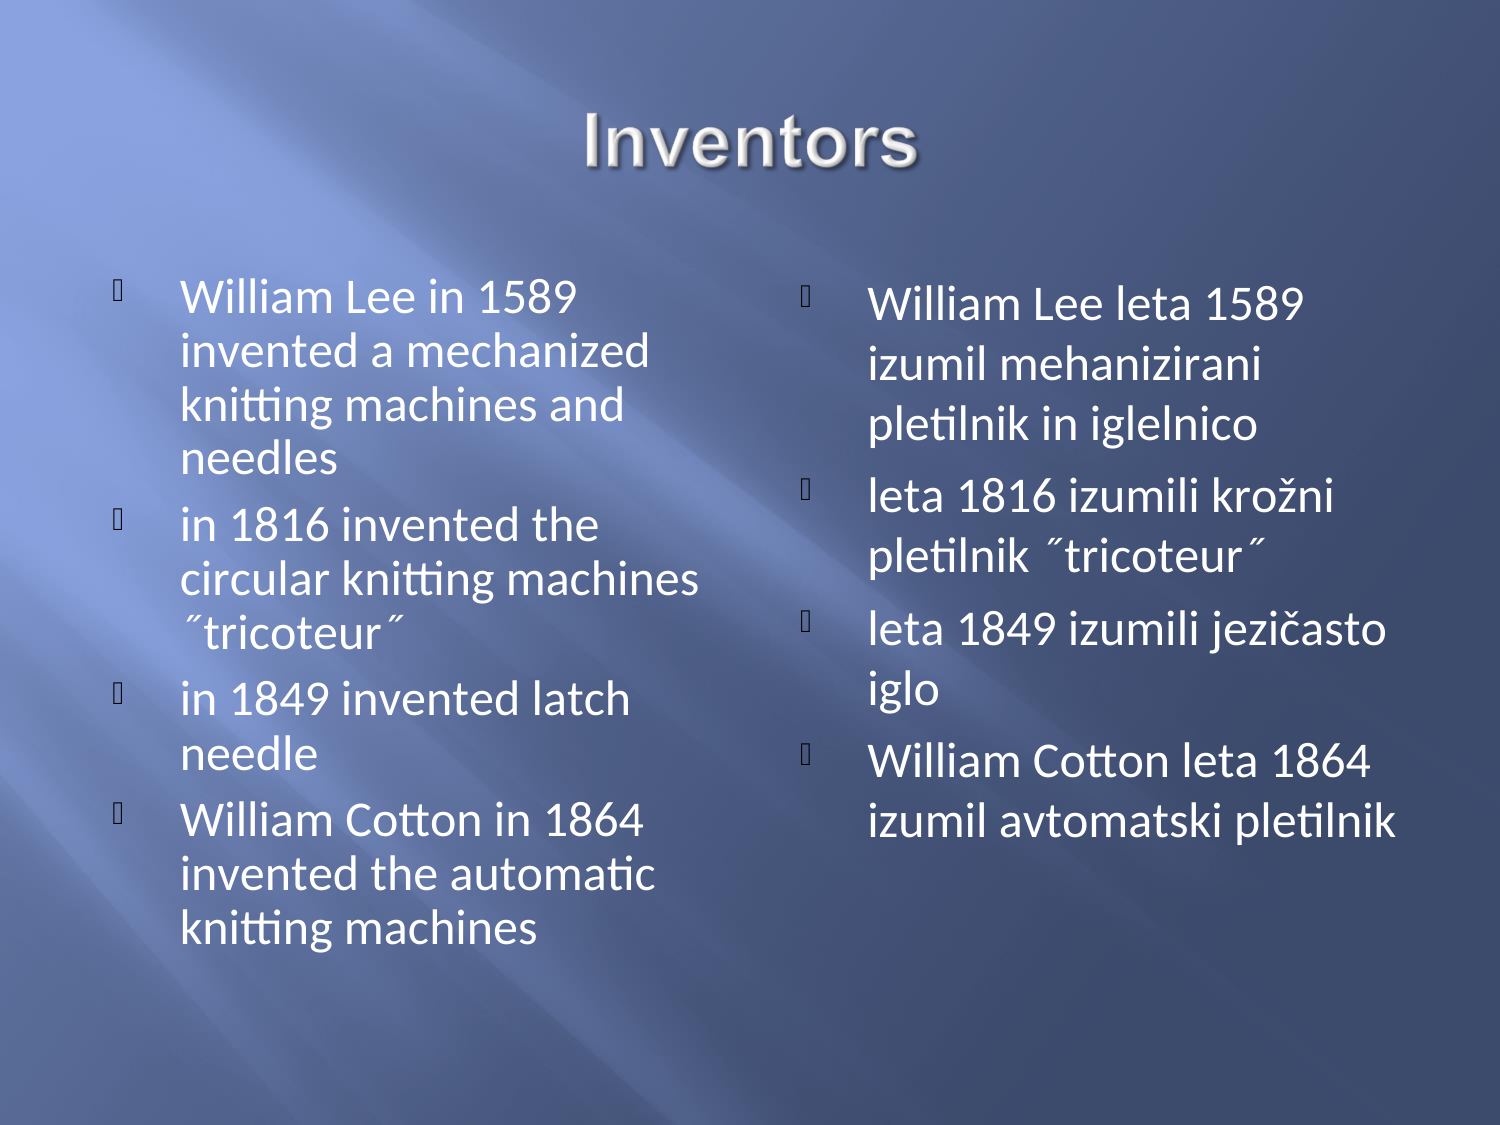

# William Lee in 1589 invented a mechanized knitting machines and needles
in 1816 invented the circular knitting machines ˝tricoteur˝
in 1849 invented latch needle
William Cotton in 1864 invented the automatic knitting machines
William Lee leta 1589 izumil mehanizirani pletilnik in iglelnico
leta 1816 izumili krožni pletilnik ˝tricoteur˝
leta 1849 izumili jezičasto iglo
William Cotton leta 1864 izumil avtomatski pletilnik